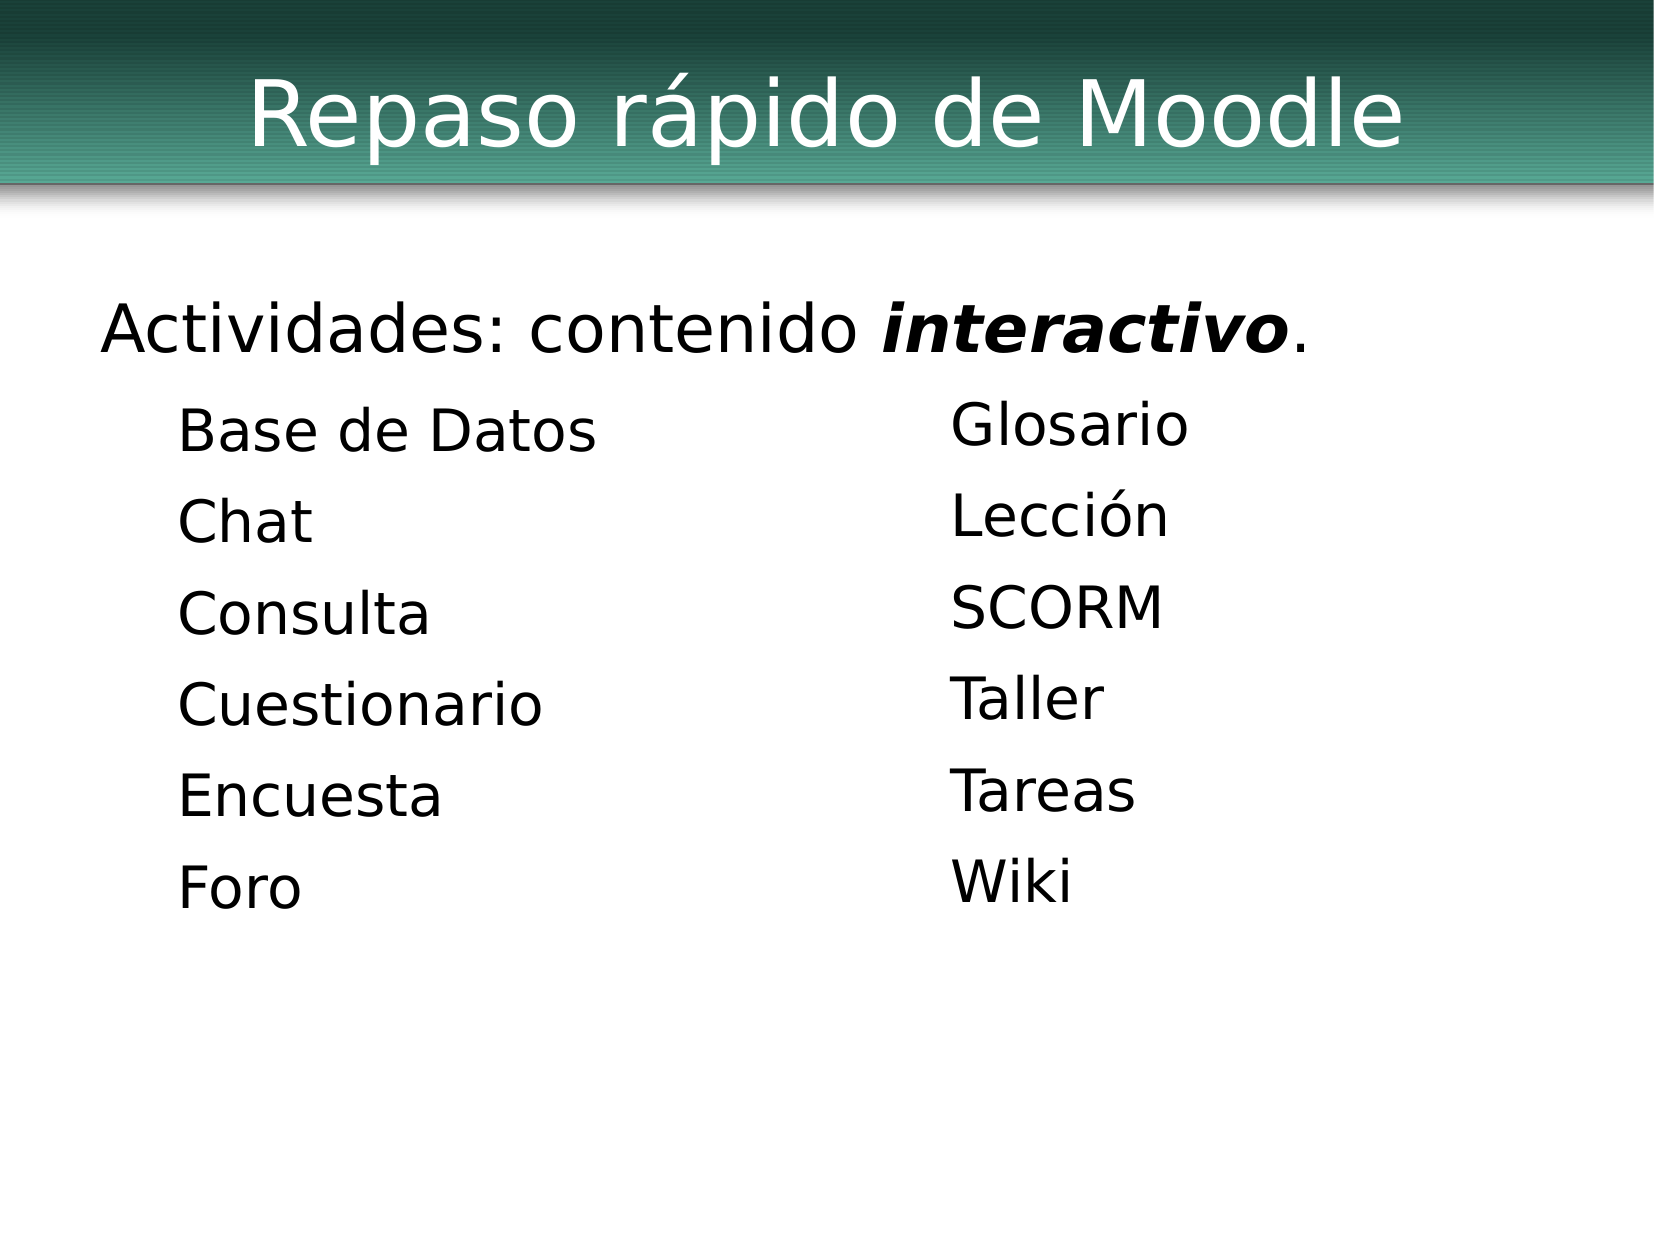

# Repaso rápido de Moodle
Glosario
Lección
SCORM
Taller
Tareas
Wiki
Actividades: contenido interactivo.
Base de Datos
Chat
Consulta
Cuestionario
Encuesta
Foro